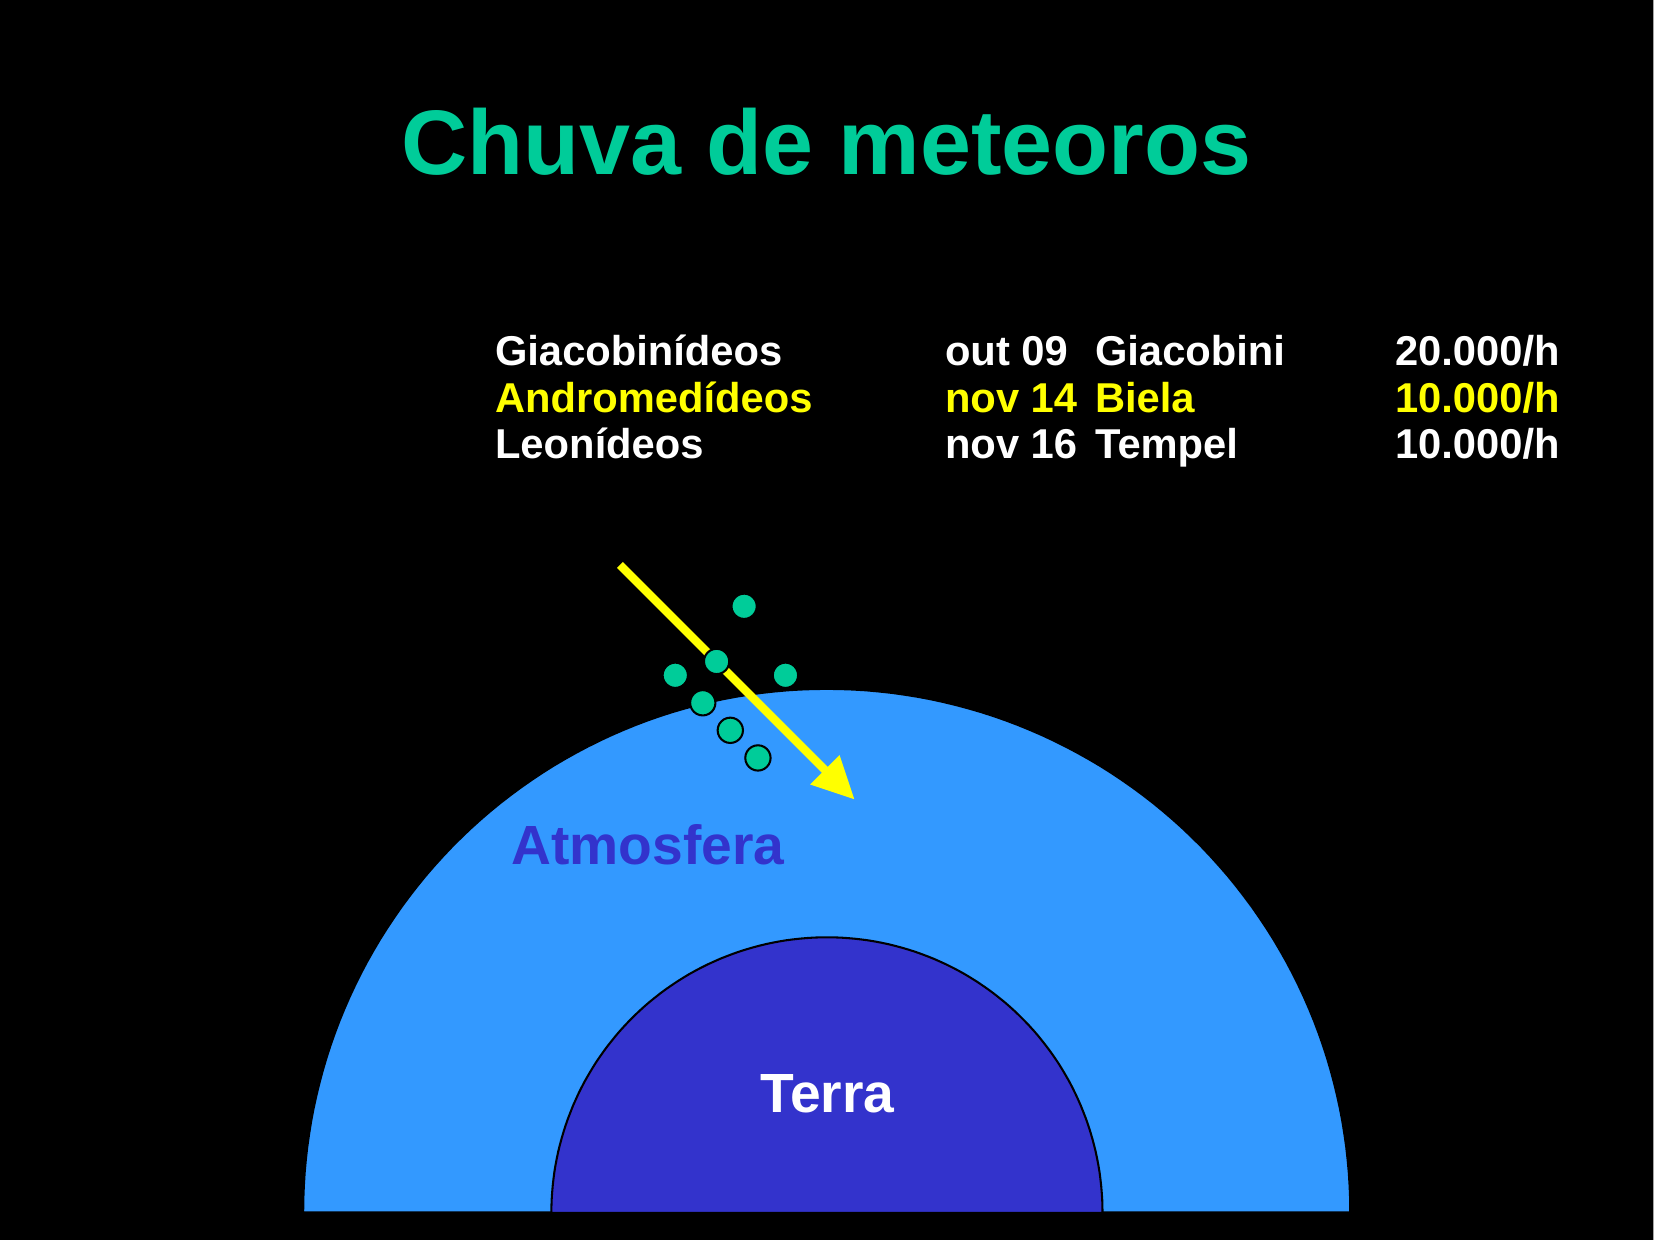

# Chuva de meteoros
Giacobinídeos		out 09	Giacobini	20.000/h
Andromedídeos	nov 14	Biela		10.000/h
Leonídeos		nov 16	Tempel		10.000/h
Atmosfera
Terra